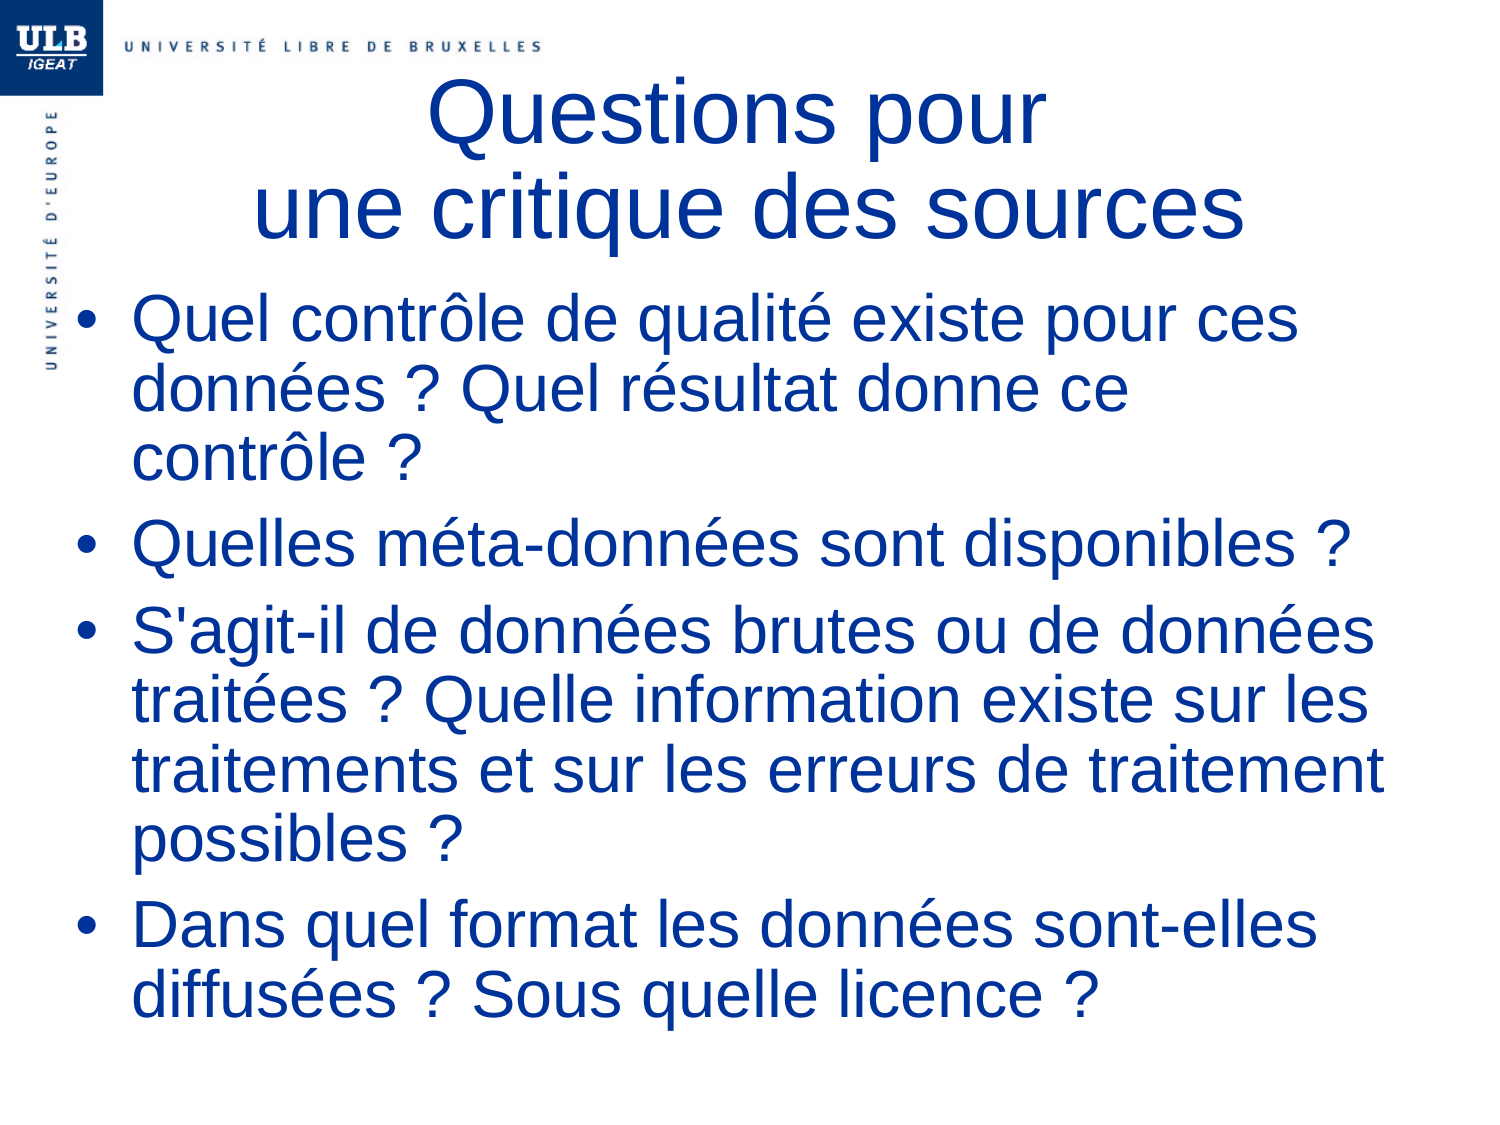

# Questions pour une critique des sources
Quel contrôle de qualité existe pour ces données ? Quel résultat donne ce contrôle ?
Quelles méta-données sont disponibles ?
S'agit-il de données brutes ou de données traitées ? Quelle information existe sur les traitements et sur les erreurs de traitement possibles ?
Dans quel format les données sont-elles diffusées ? Sous quelle licence ?